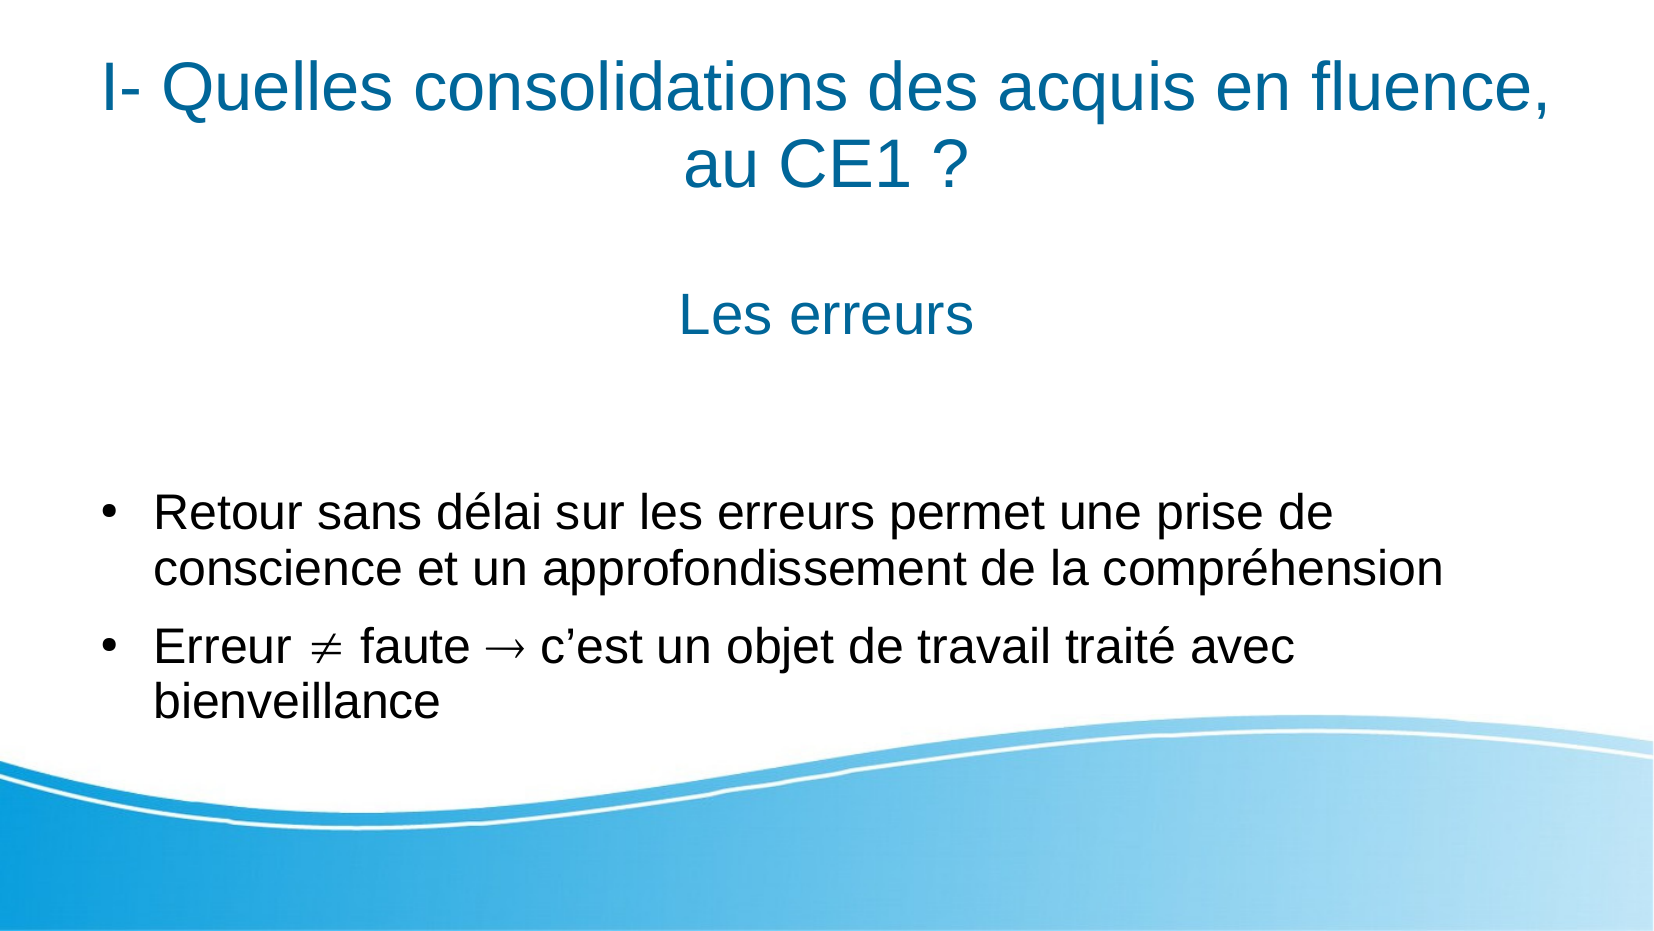

# I- Quelles consolidations des acquis en fluence, au CE1 ?
Les erreurs
Retour sans délai sur les erreurs permet une prise de conscience et un approfondissement de la compréhension
Erreur  faute  c’est un objet de travail traité avec bienveillance